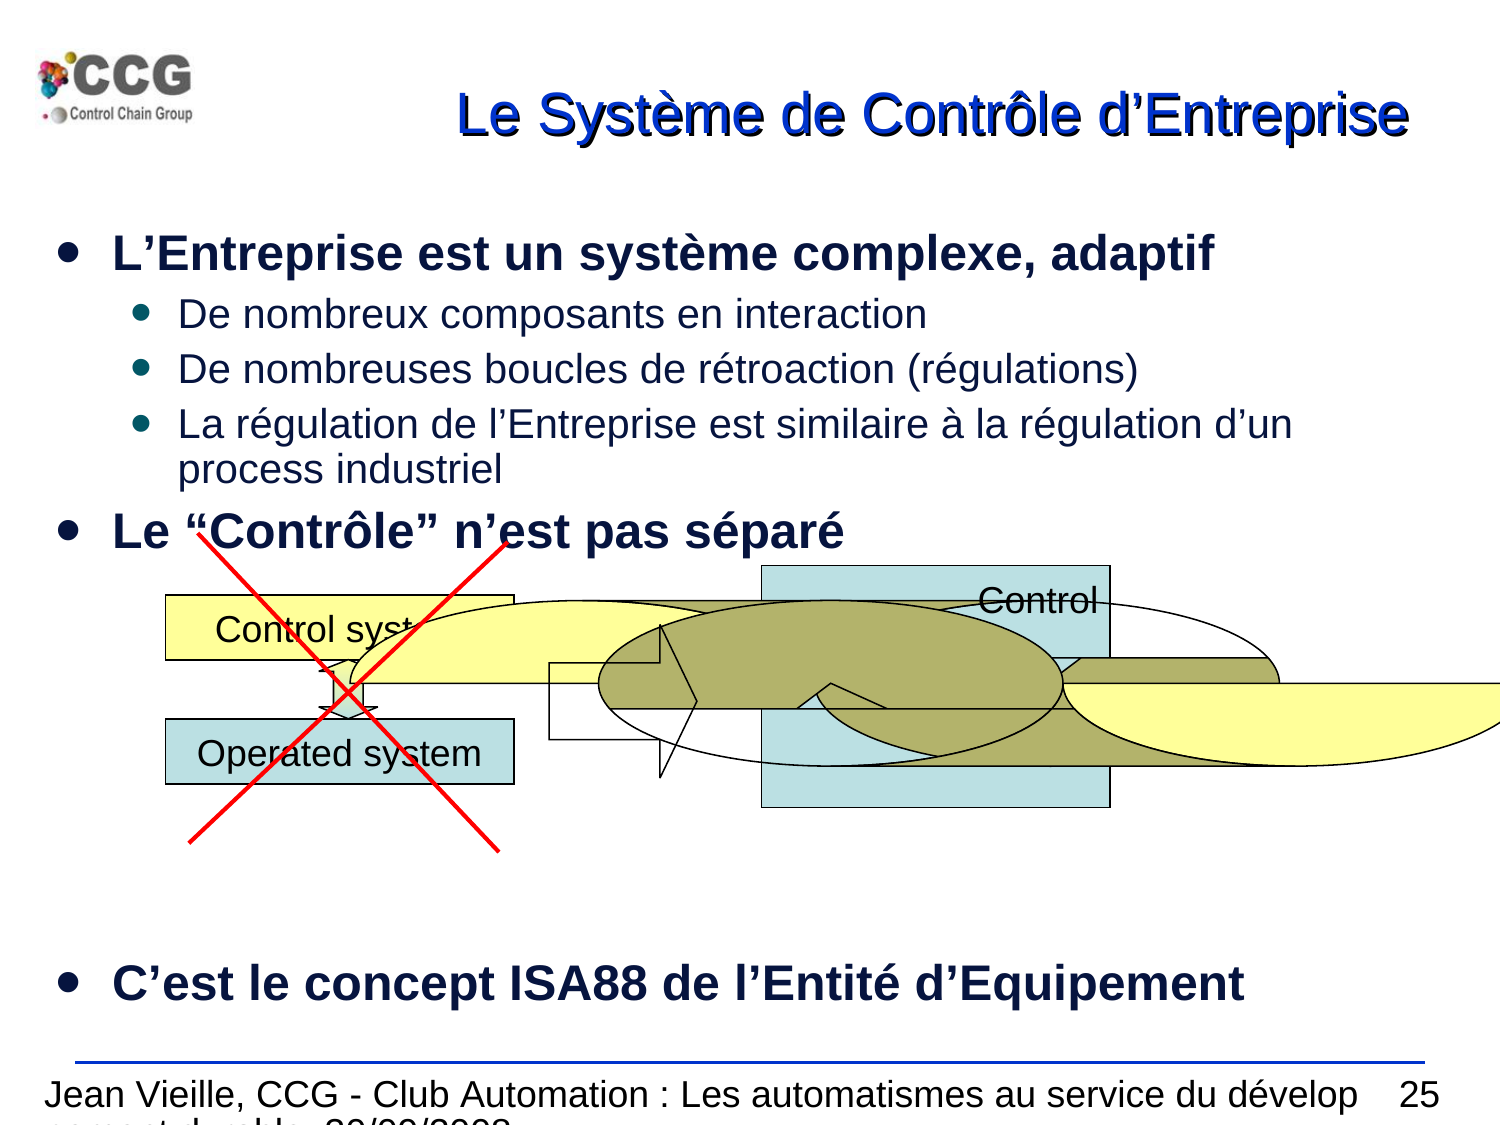

# Le Système de Contrôle d’Entreprise
L’Entreprise est un système complexe, adaptif
De nombreux composants en interaction
De nombreuses boucles de rétroaction (régulations)
La régulation de l’Entreprise est similaire à la régulation d’un process industriel
Le “Contrôle” n’est pas séparé
C’est le concept ISA88 de l’Entité d’Equipement
System
Control
Control system
Operated system
Jean Vieille, CCG - Club Automation : Les automatismes au service du développement durable  30/09/2008
25